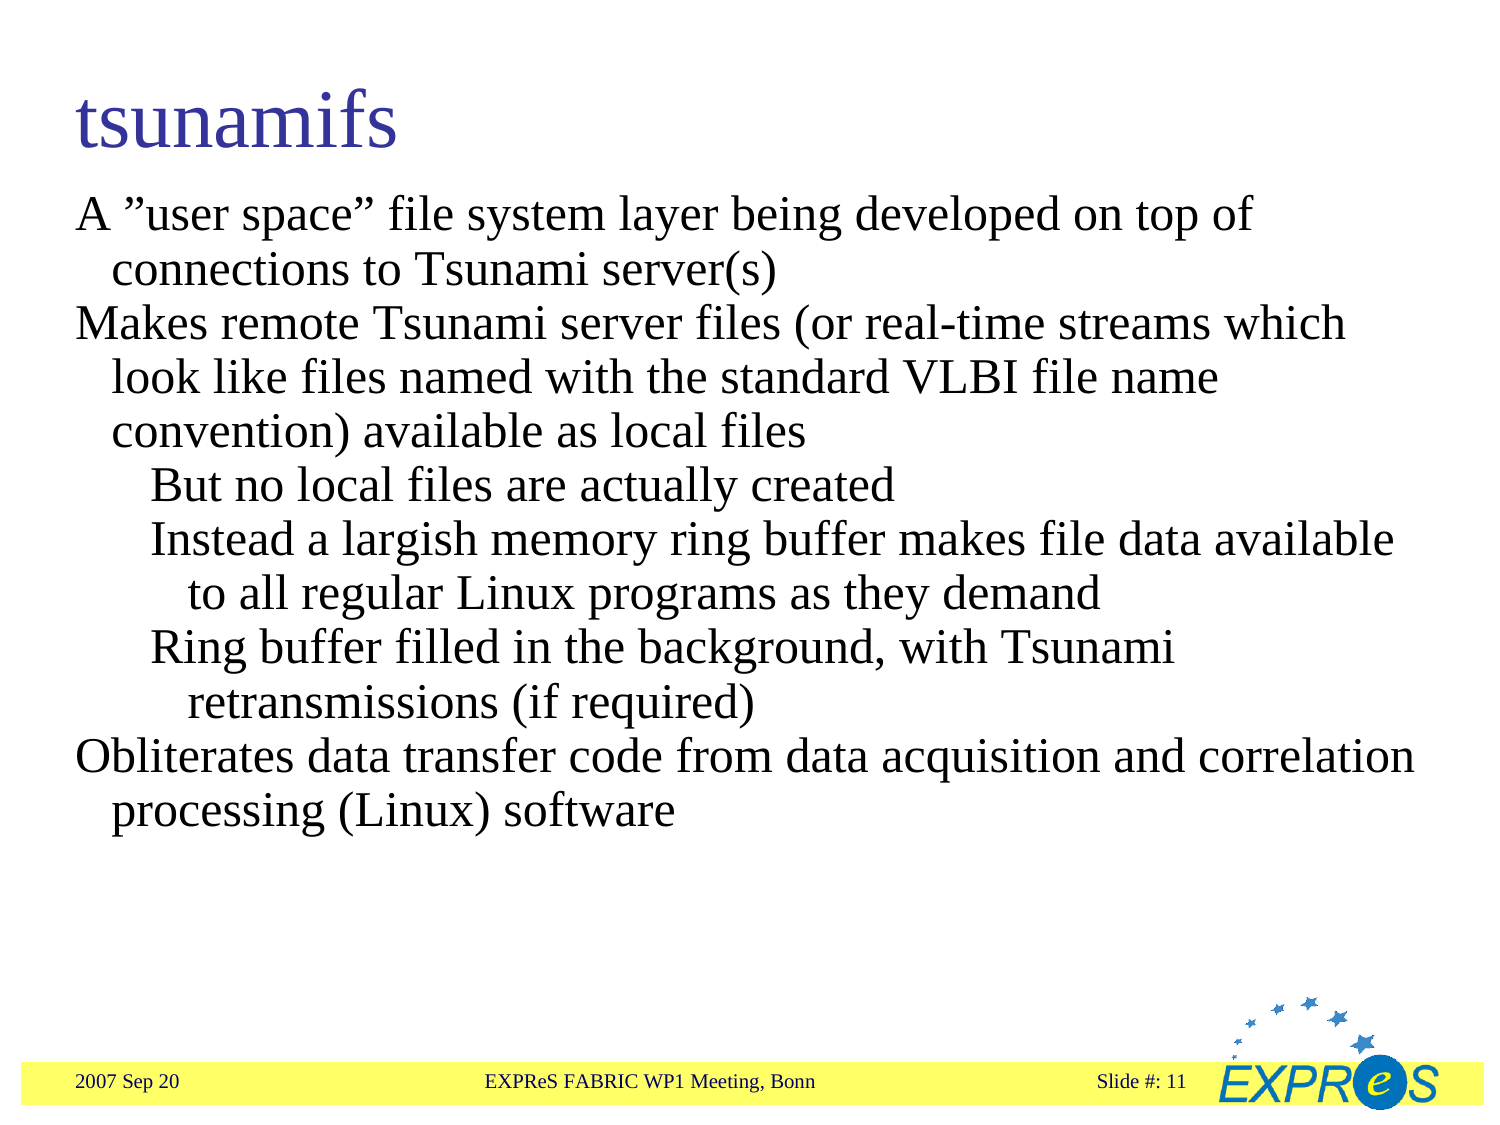

# tsunamifs
A ”user space” file system layer being developed on top of connections to Tsunami server(s)
Makes remote Tsunami server files (or real-time streams which look like files named with the standard VLBI file name convention) available as local files
But no local files are actually created
Instead a largish memory ring buffer makes file data available to all regular Linux programs as they demand
Ring buffer filled in the background, with Tsunami retransmissions (if required)
Obliterates data transfer code from data acquisition and correlation processing (Linux) software